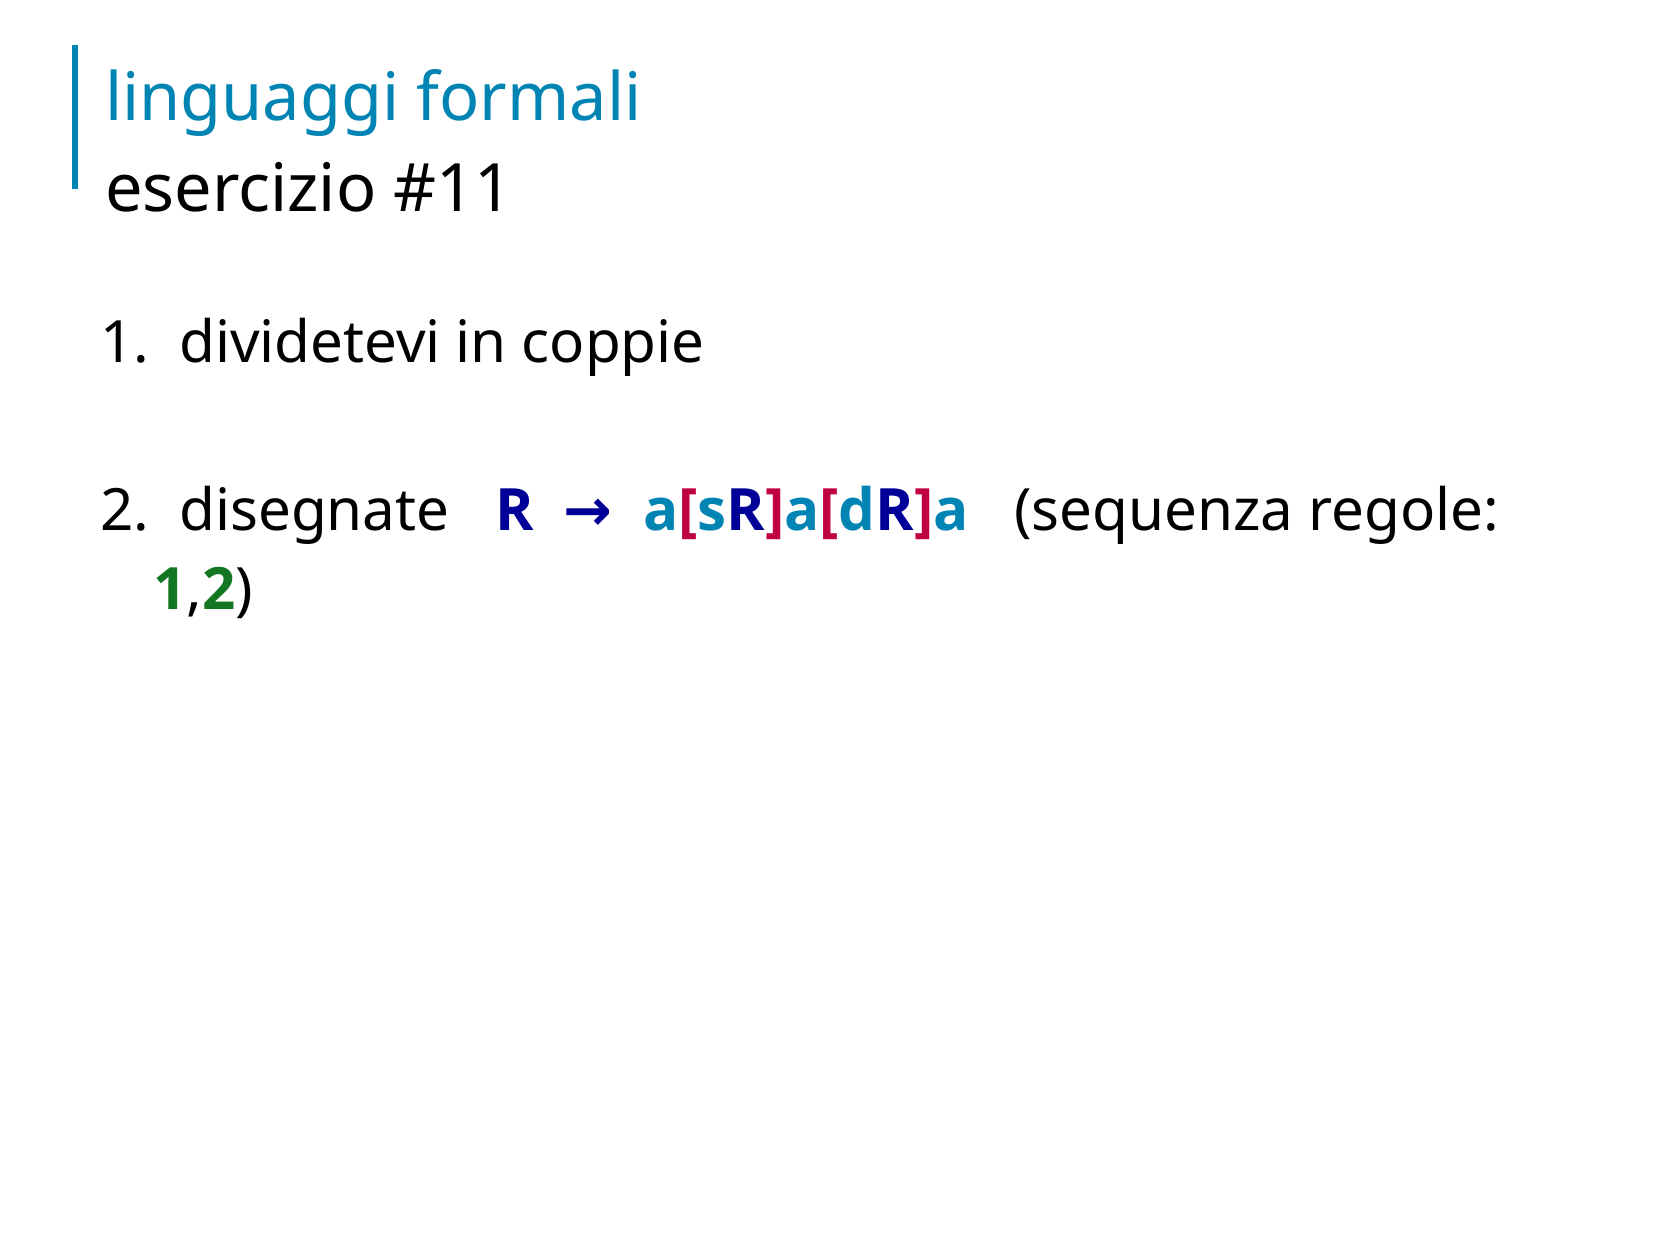

# linguaggi formali esercizio #11
dividetevi in coppie
disegnate R → a[sR]a[dR]a (sequenza regole: 1,2)